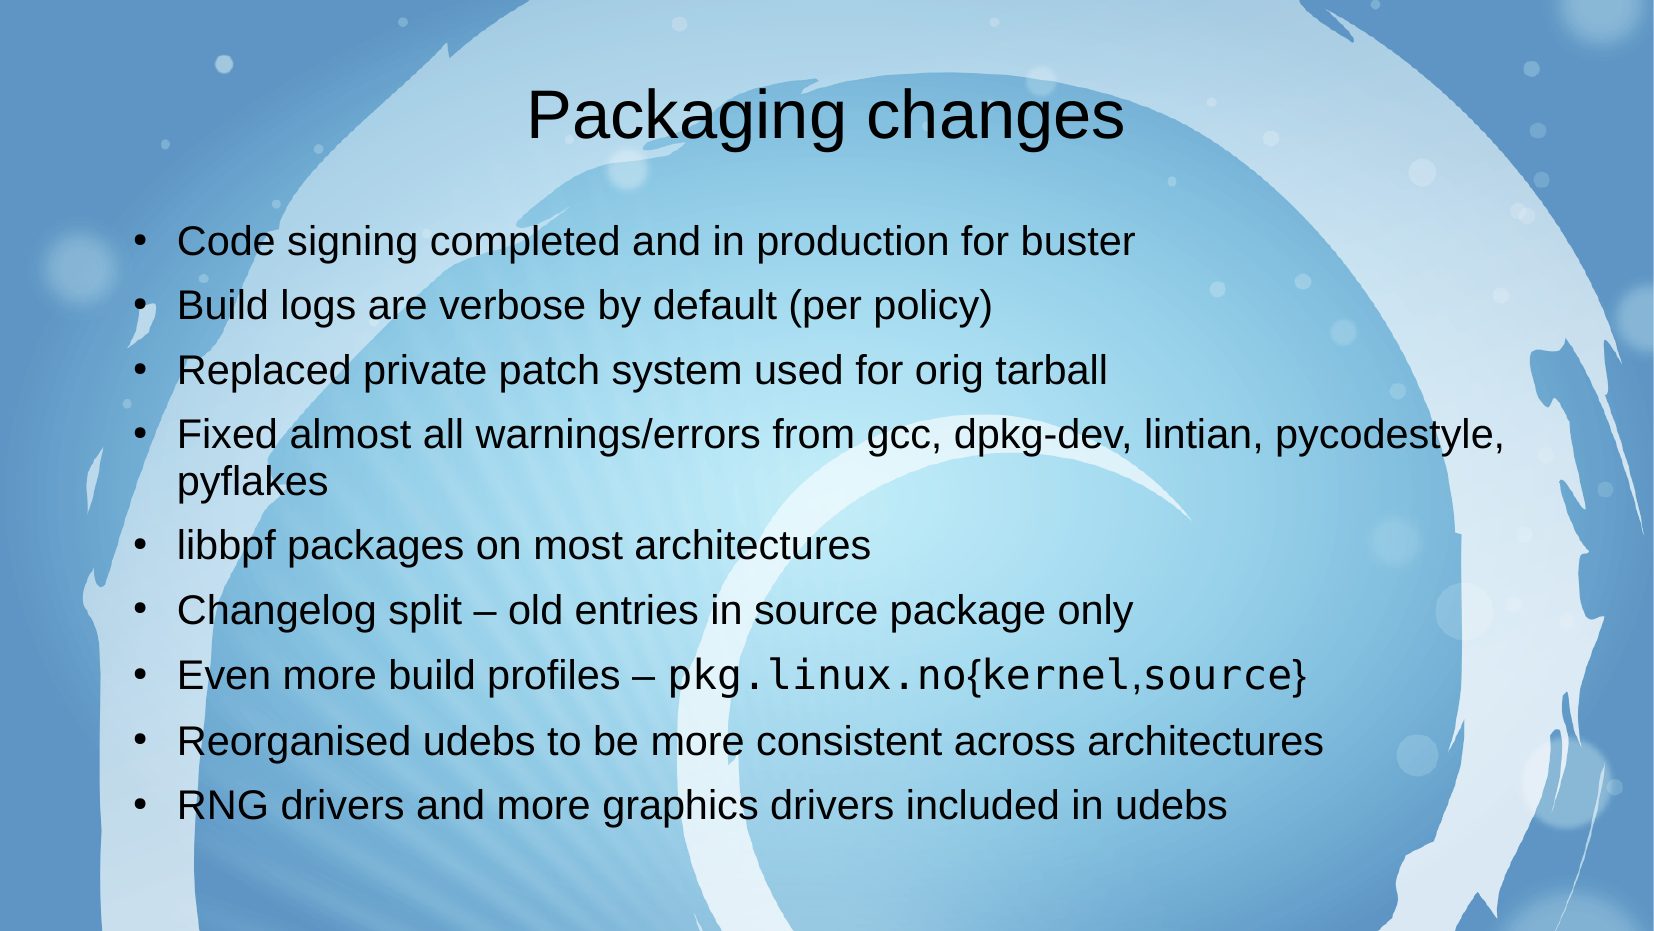

# Packaging changes
Code signing completed and in production for buster
Build logs are verbose by default (per policy)
Replaced private patch system used for orig tarball
Fixed almost all warnings/errors from gcc, dpkg-dev, lintian, pycodestyle, pyflakes
libbpf packages on most architectures
Changelog split – old entries in source package only
Even more build profiles – pkg.linux.no{kernel,source}
Reorganised udebs to be more consistent across architectures
RNG drivers and more graphics drivers included in udebs